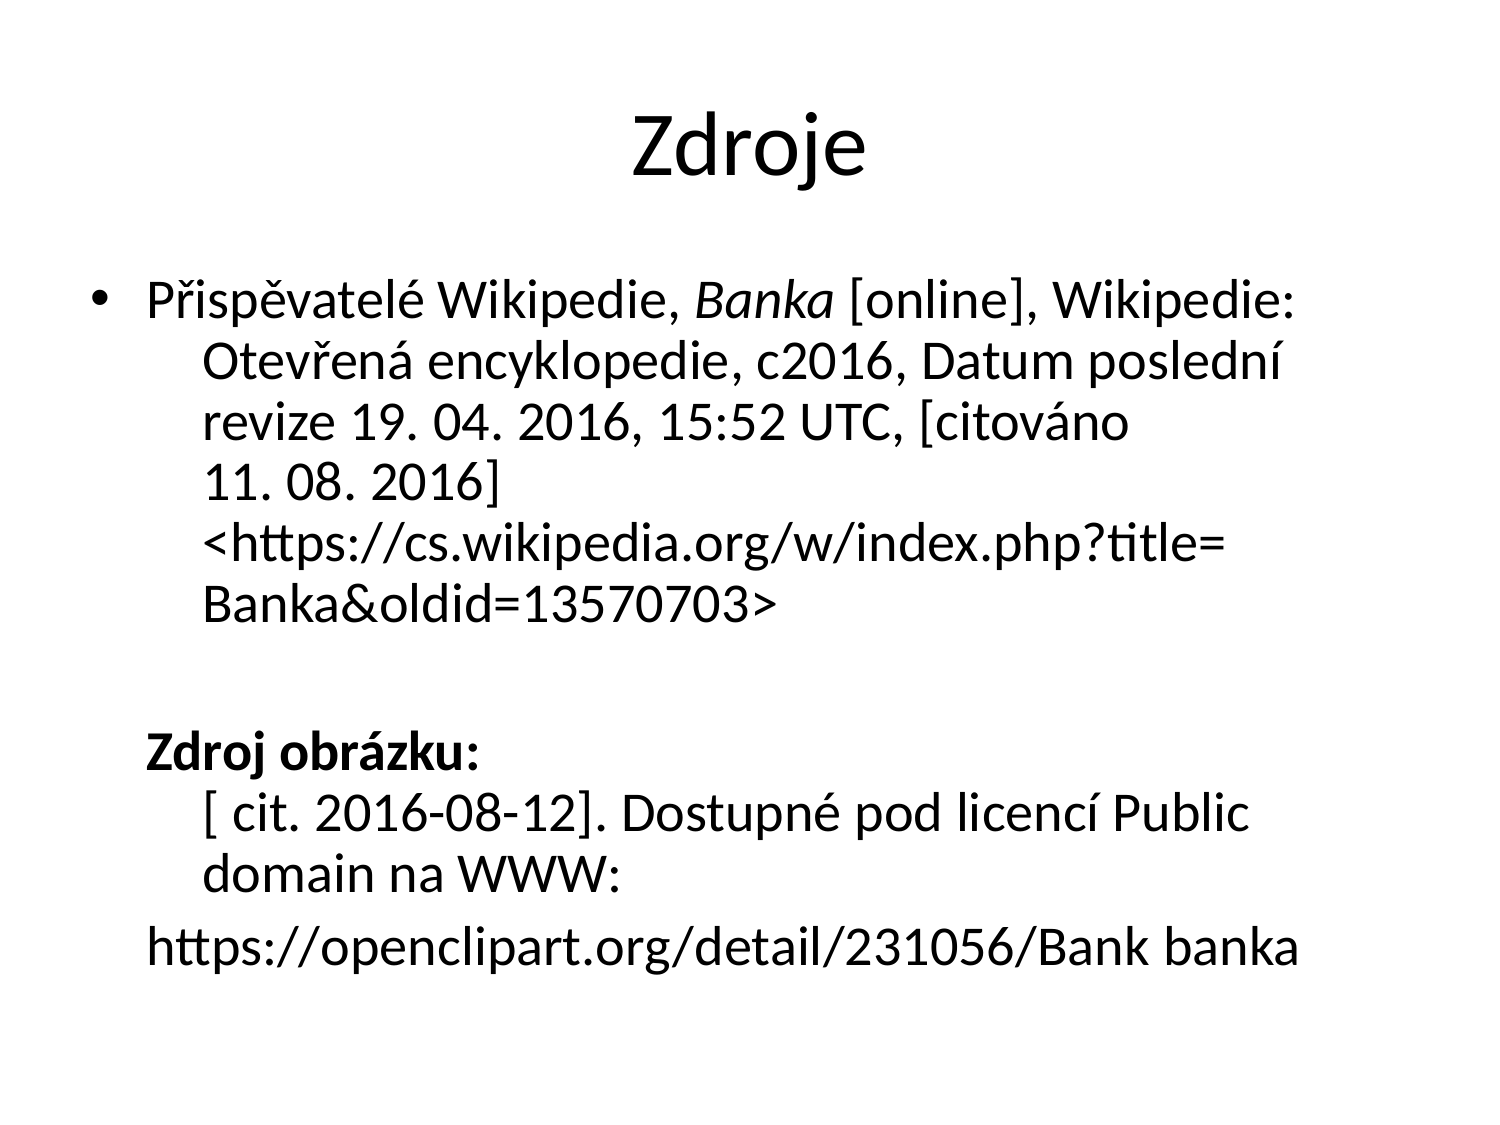

# Zdroje
Přispěvatelé Wikipedie, Banka [online], Wikipedie: Otevřená encyklopedie, c2016, Datum poslední revize 19. 04. 2016, 15:52 UTC, [citováno 11. 08. 2016]
<https://cs.wikipedia.org/w/index.php?title=Banka&oldid=13570703>
Zdroj obrázku:
[ cit. 2016-08-12]. Dostupné pod licencí Public domain na WWW:
https://openclipart.org/detail/231056/Bank banka